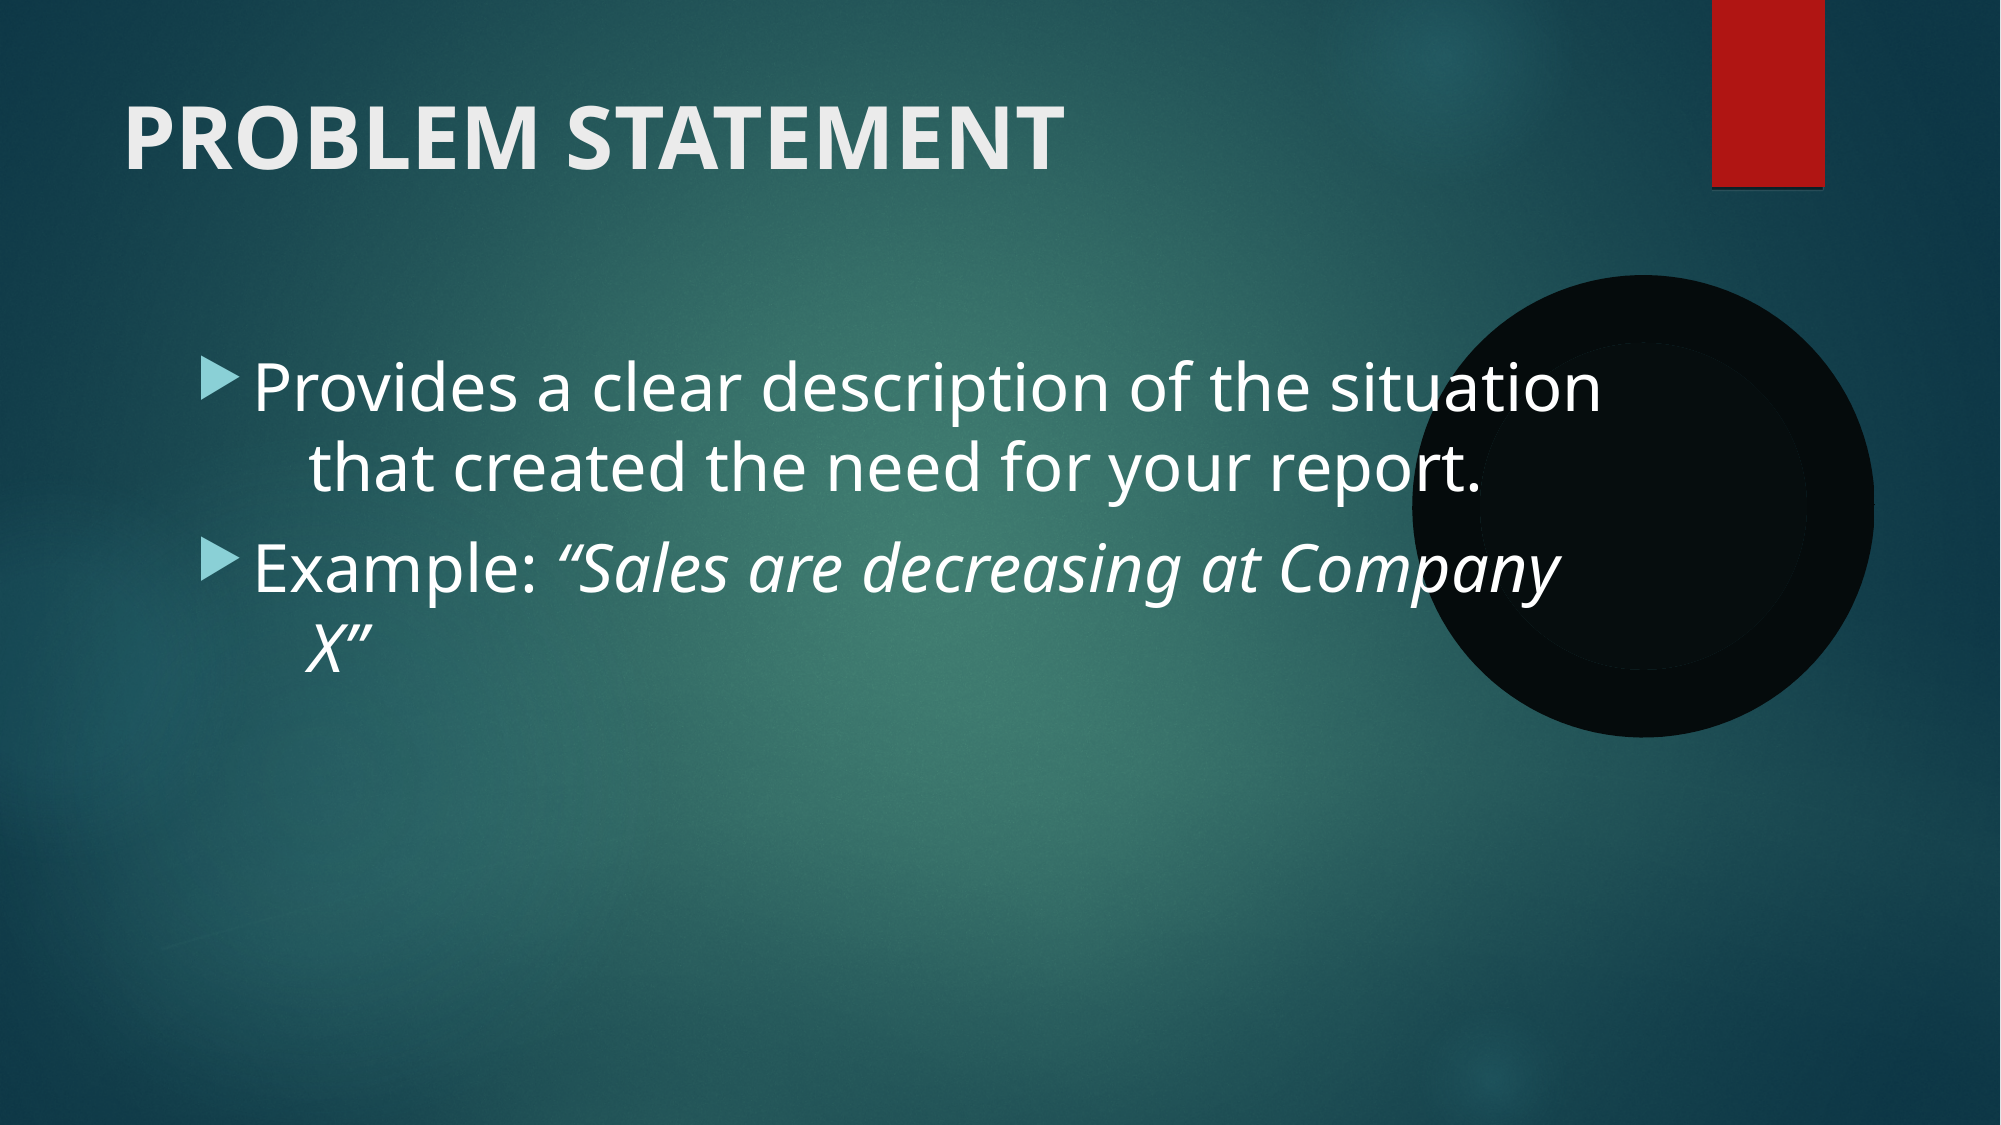

# PROBLEM STATEMENT
Provides a clear description of the situation that created the need for your report.
Example: “Sales are decreasing at Company X”